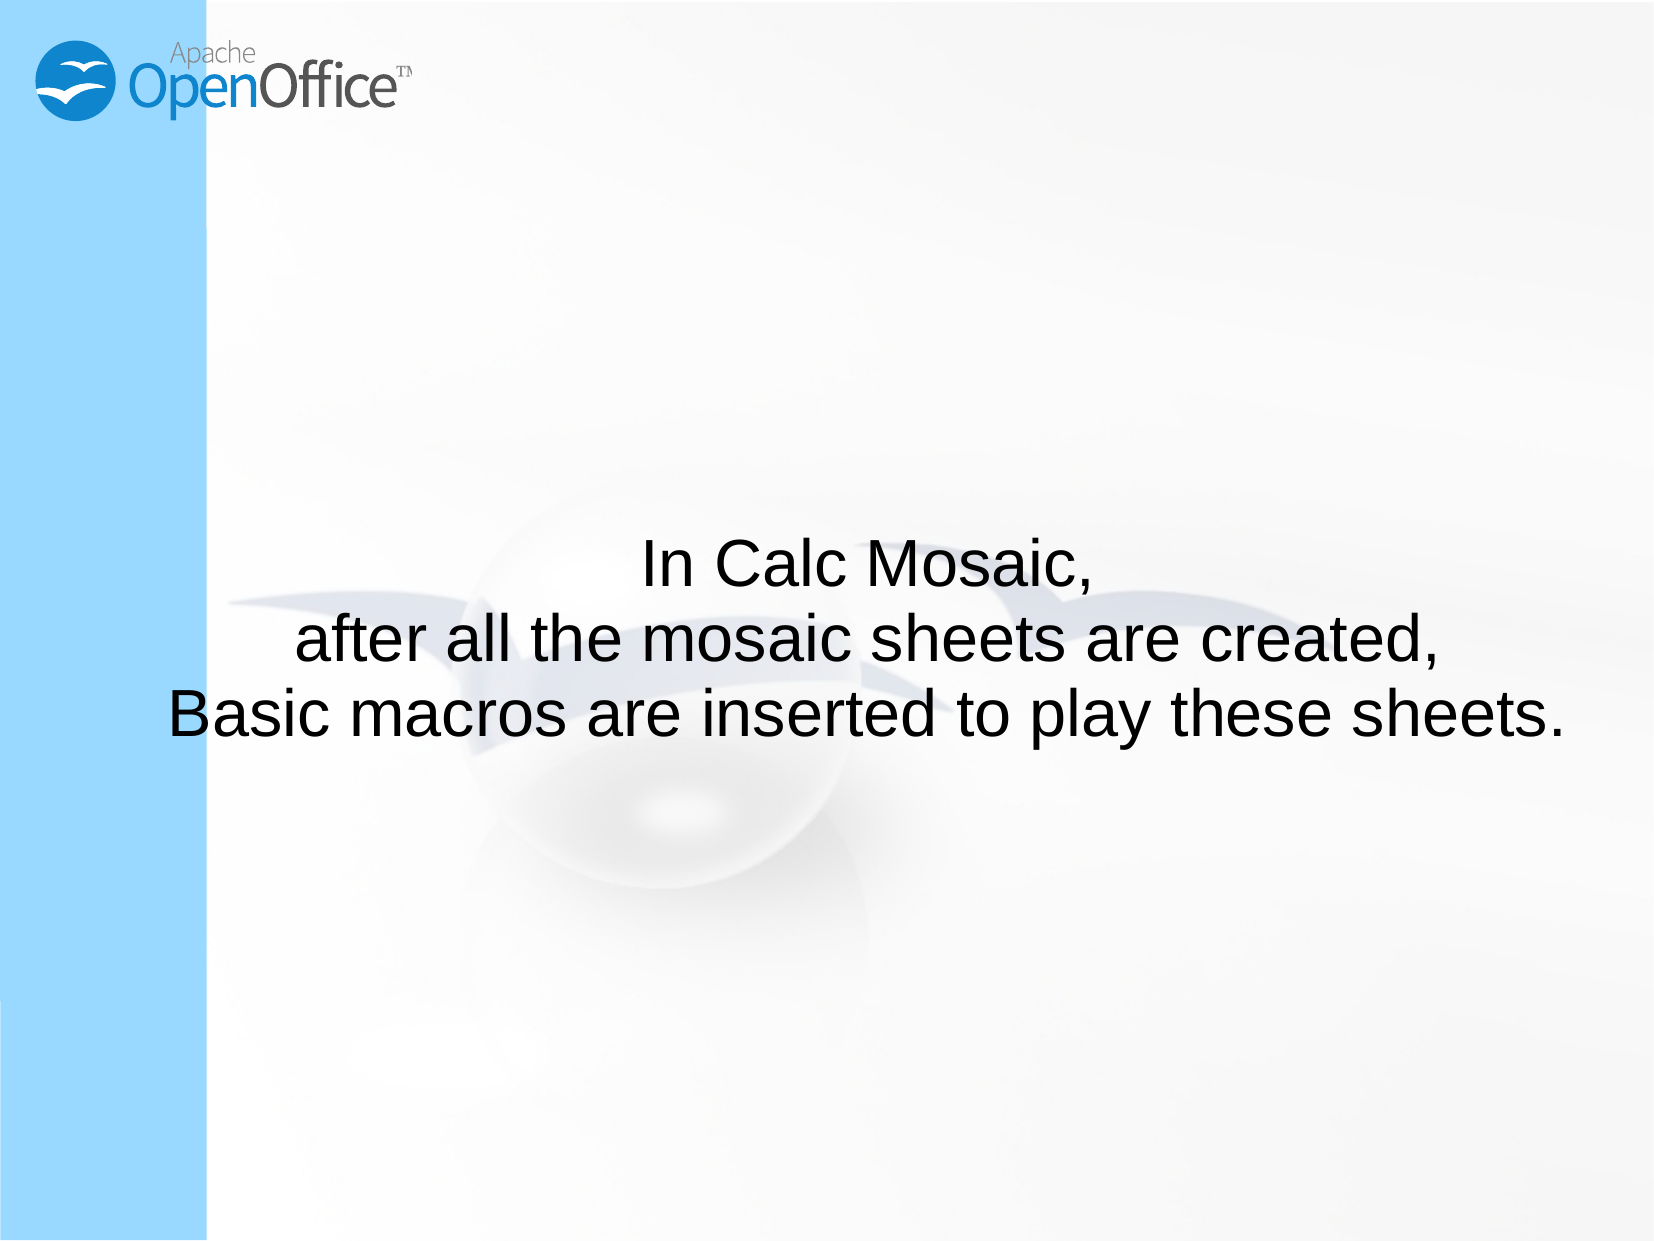

# In Calc Mosaic,
after all the mosaic sheets are created,
Basic macros are inserted to play these sheets.